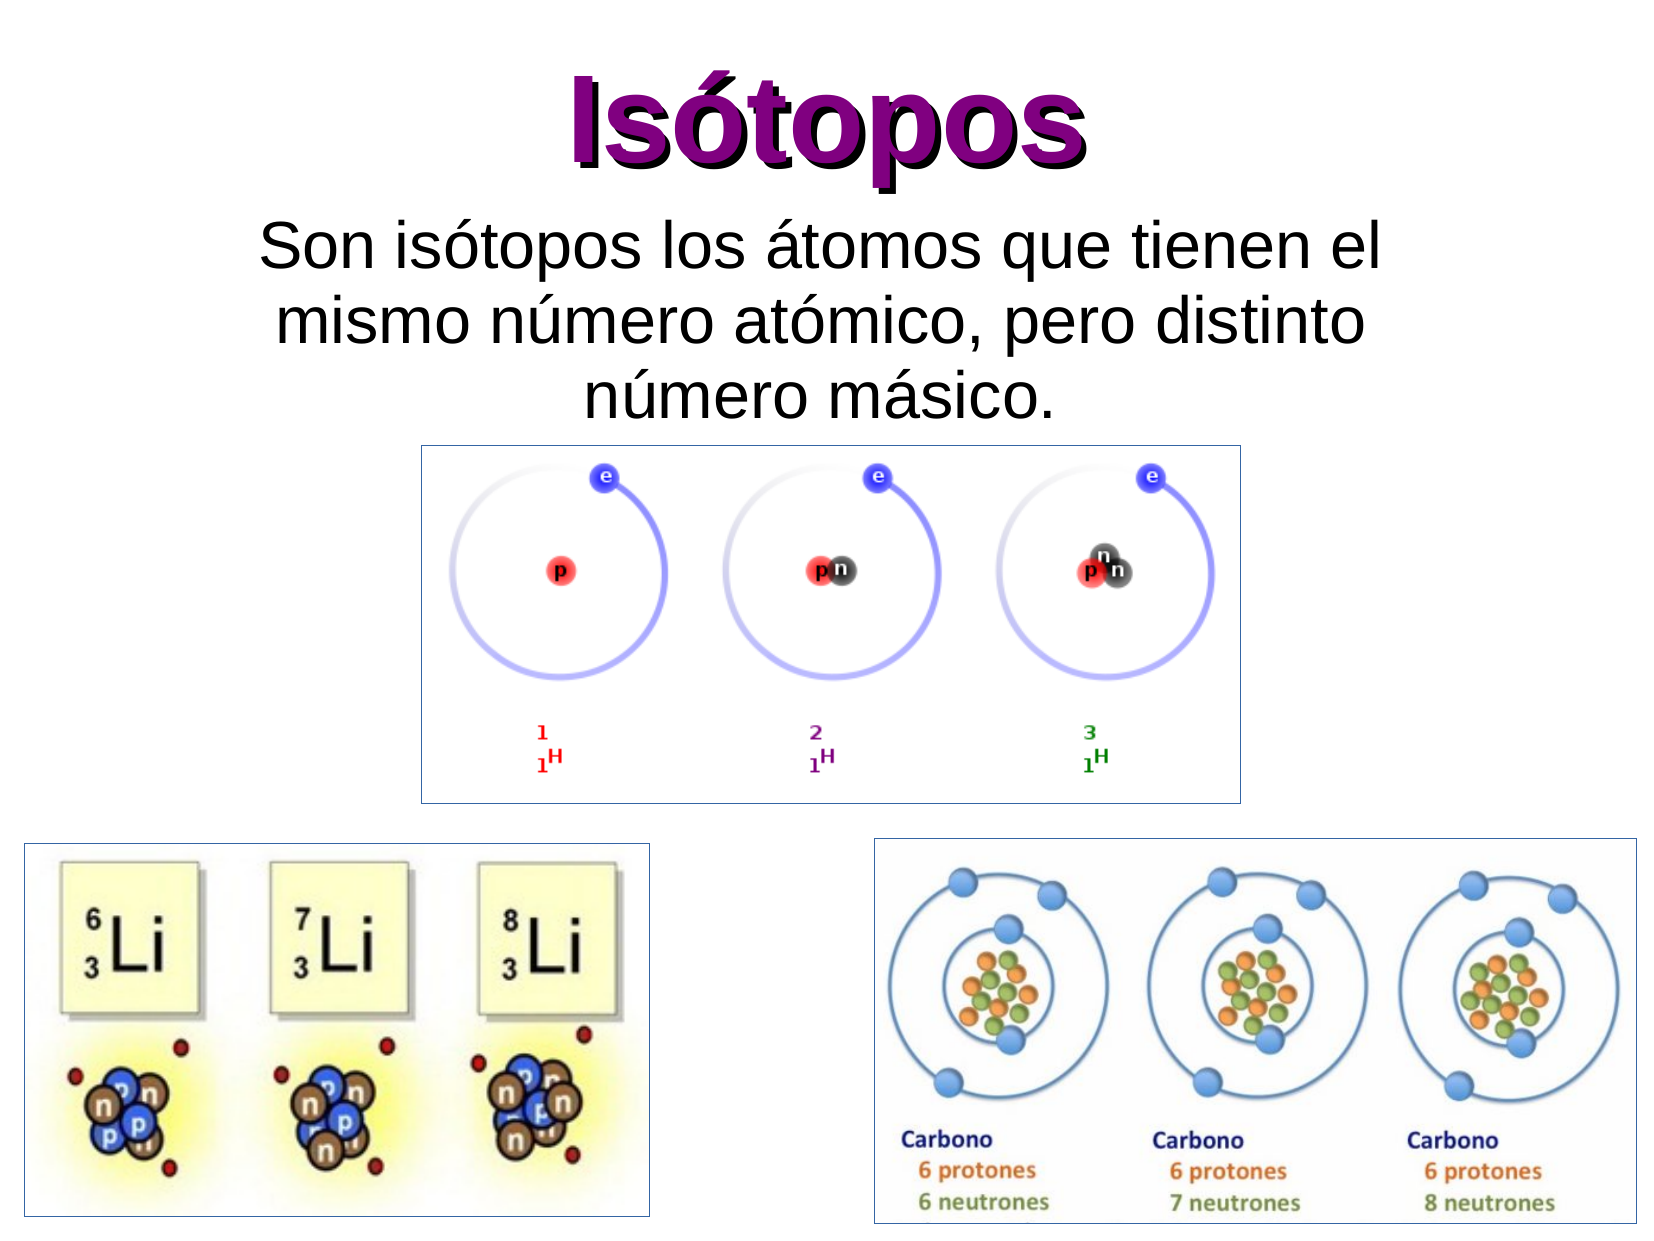

# Isótopos
Son isótopos los átomos que tienen el mismo número atómico, pero distinto número másico.